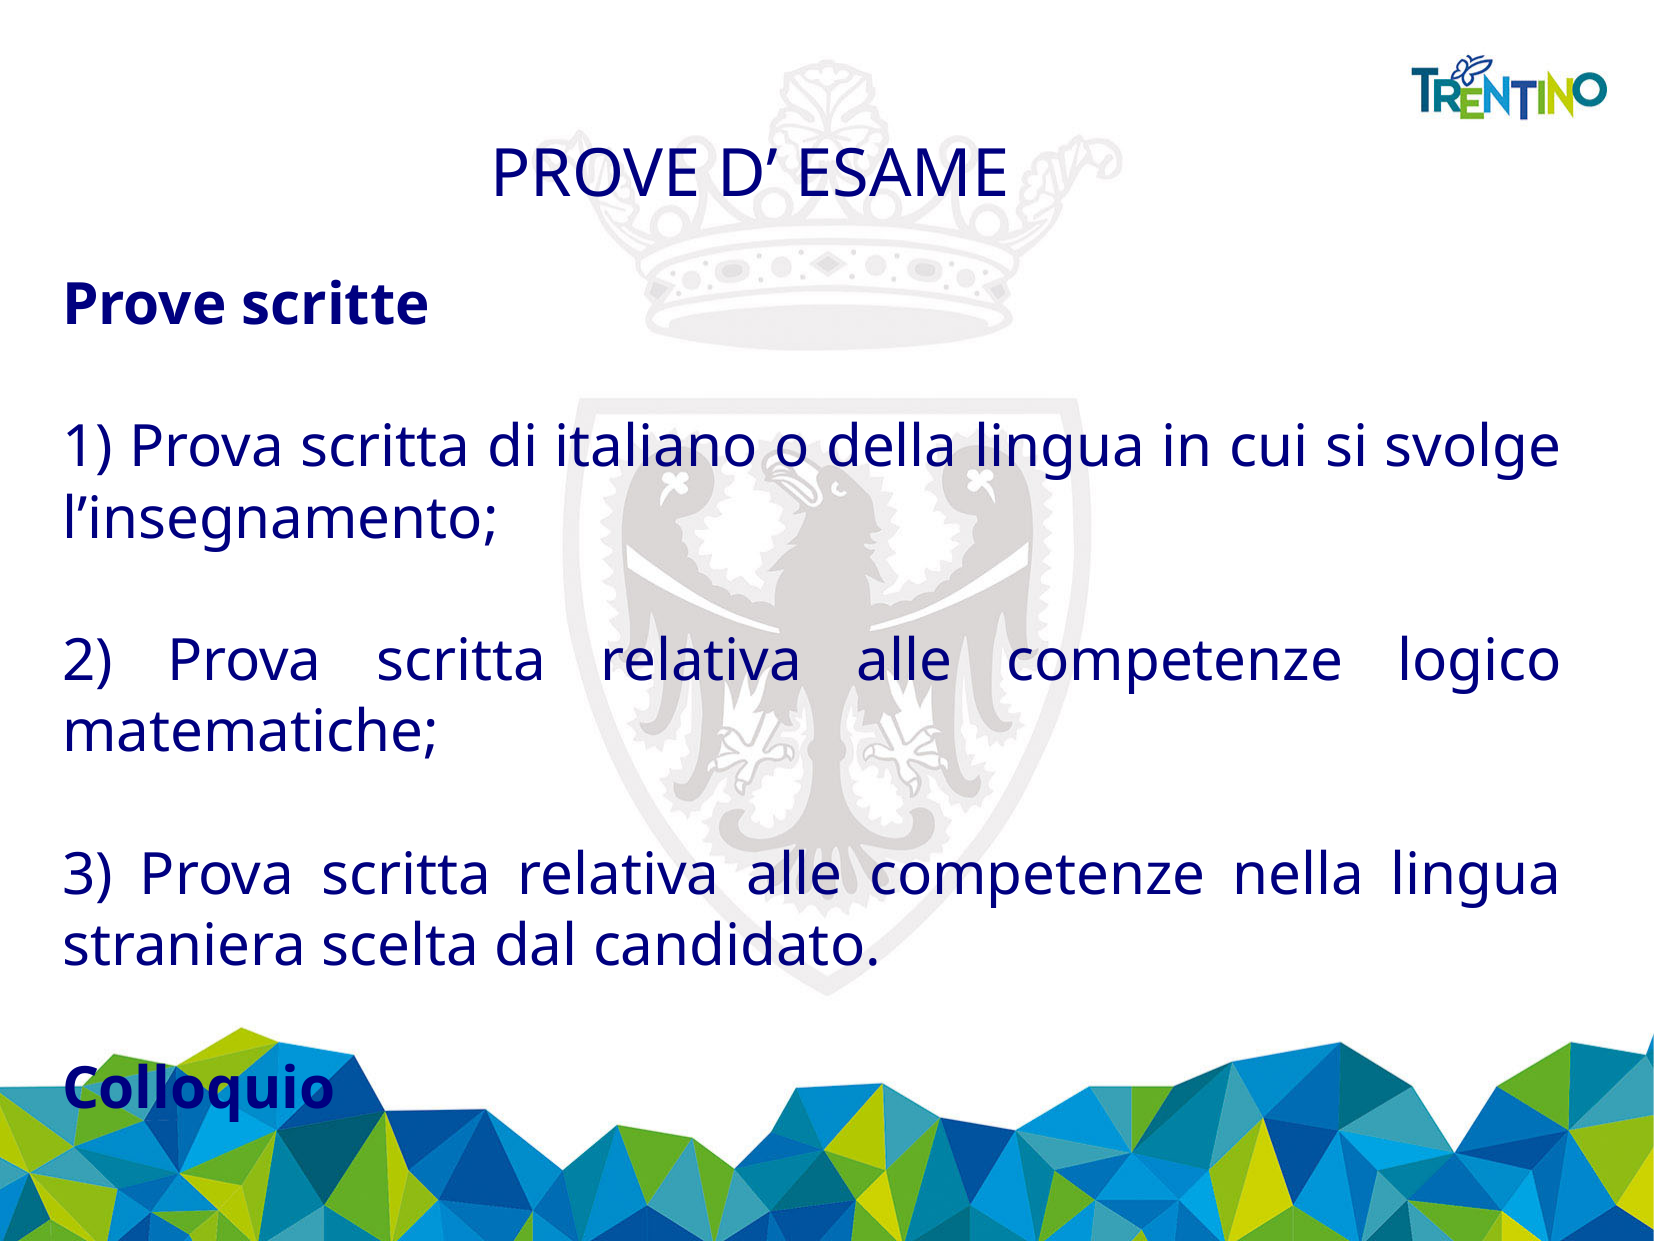

PROVE D’ ESAME
Prove scritte
1) Prova scritta di italiano o della lingua in cui si svolge l’insegnamento;
2) Prova scritta relativa alle competenze logico matematiche;
3) Prova scritta relativa alle competenze nella lingua straniera scelta dal candidato.
Colloquio